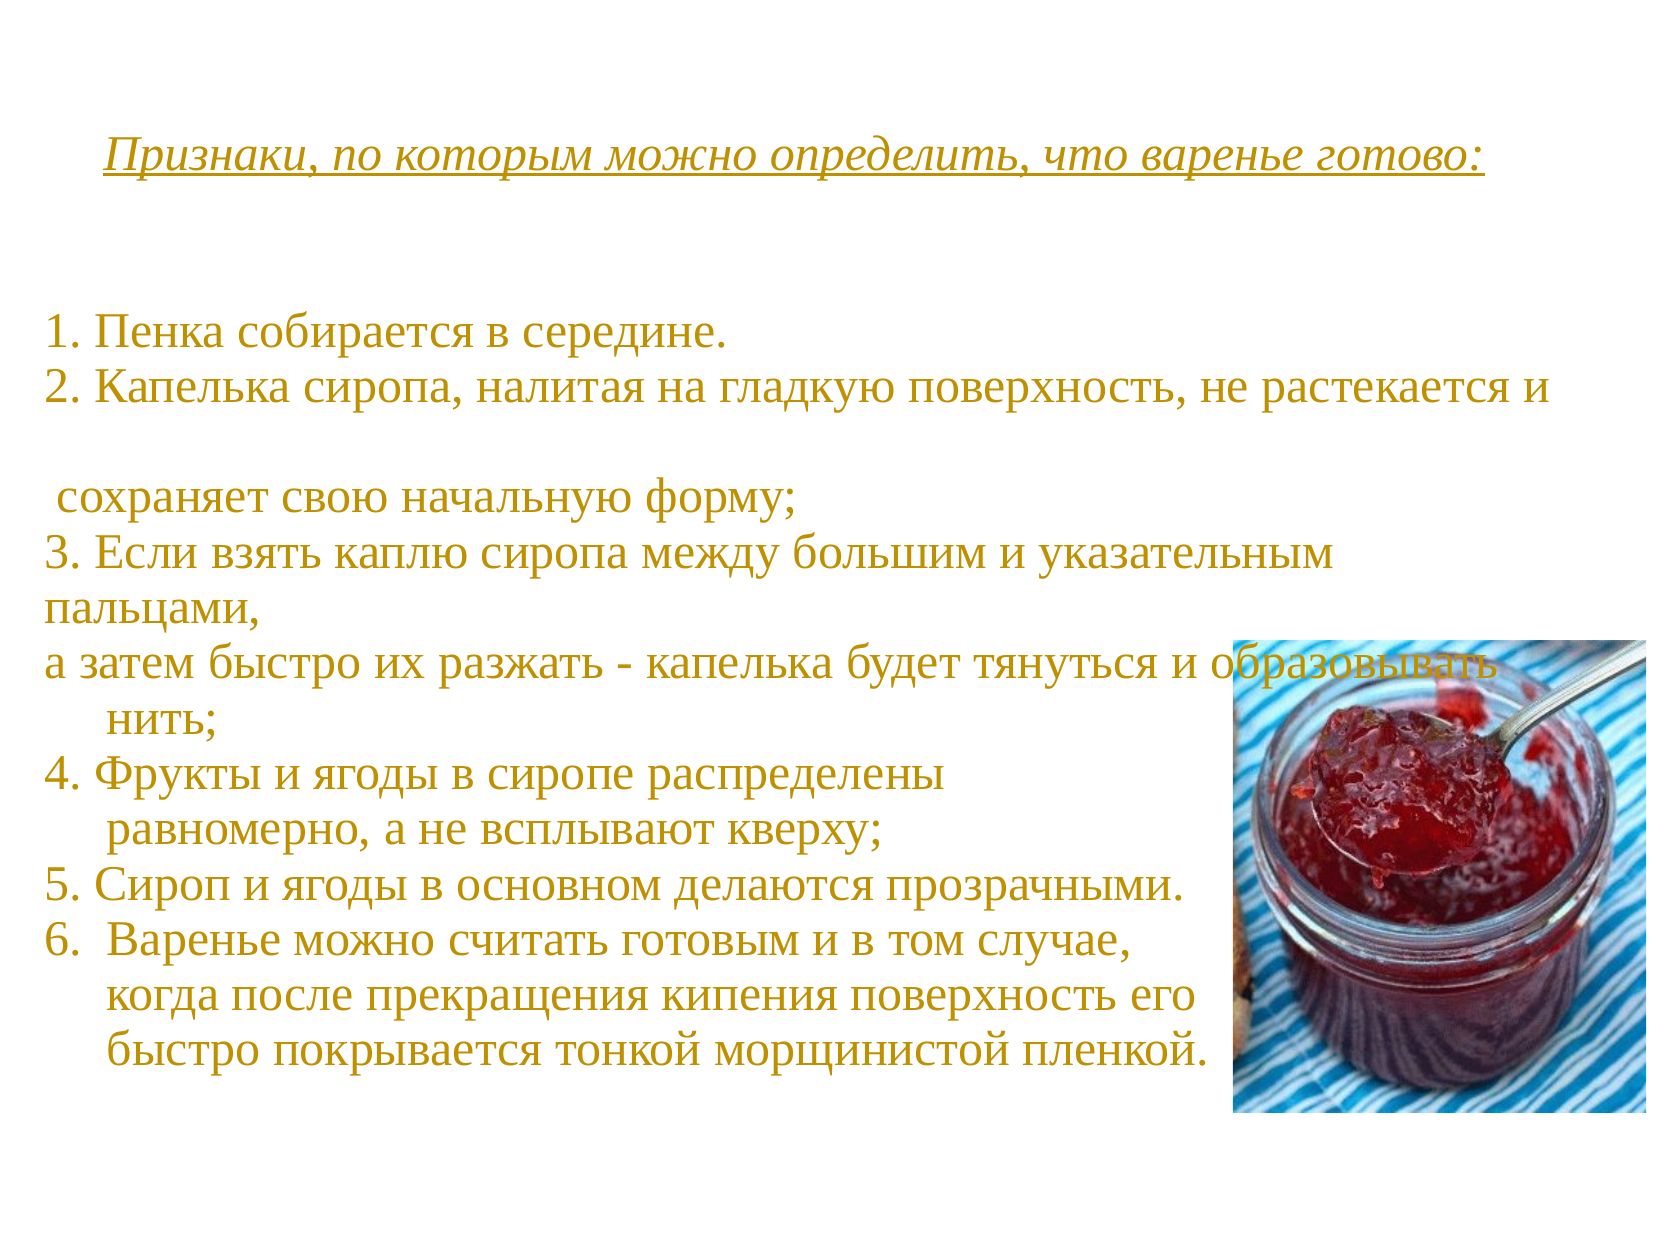

Признаки, по которым можно определить, что варенье готово:
1. Пенка собирается в середине.
2. Капелька сиропа, налитая на гладкую поверхность, не растекается и
 сохраняет свою начальную форму;
3. Если взять каплю сиропа между большим и указательным пальцами,
а затем быстро их разжать - капелька будет тянуться и образовывать
 нить;
4. Фрукты и ягоды в сиропе распределены
 равномерно, а не всплывают кверху;
5. Сироп и ягоды в основном делаются прозрачными.
6. Варенье можно считать готовым и в том случае,
 когда после прекращения кипения поверхность его
 быстро покрывается тонкой морщинистой пленкой.